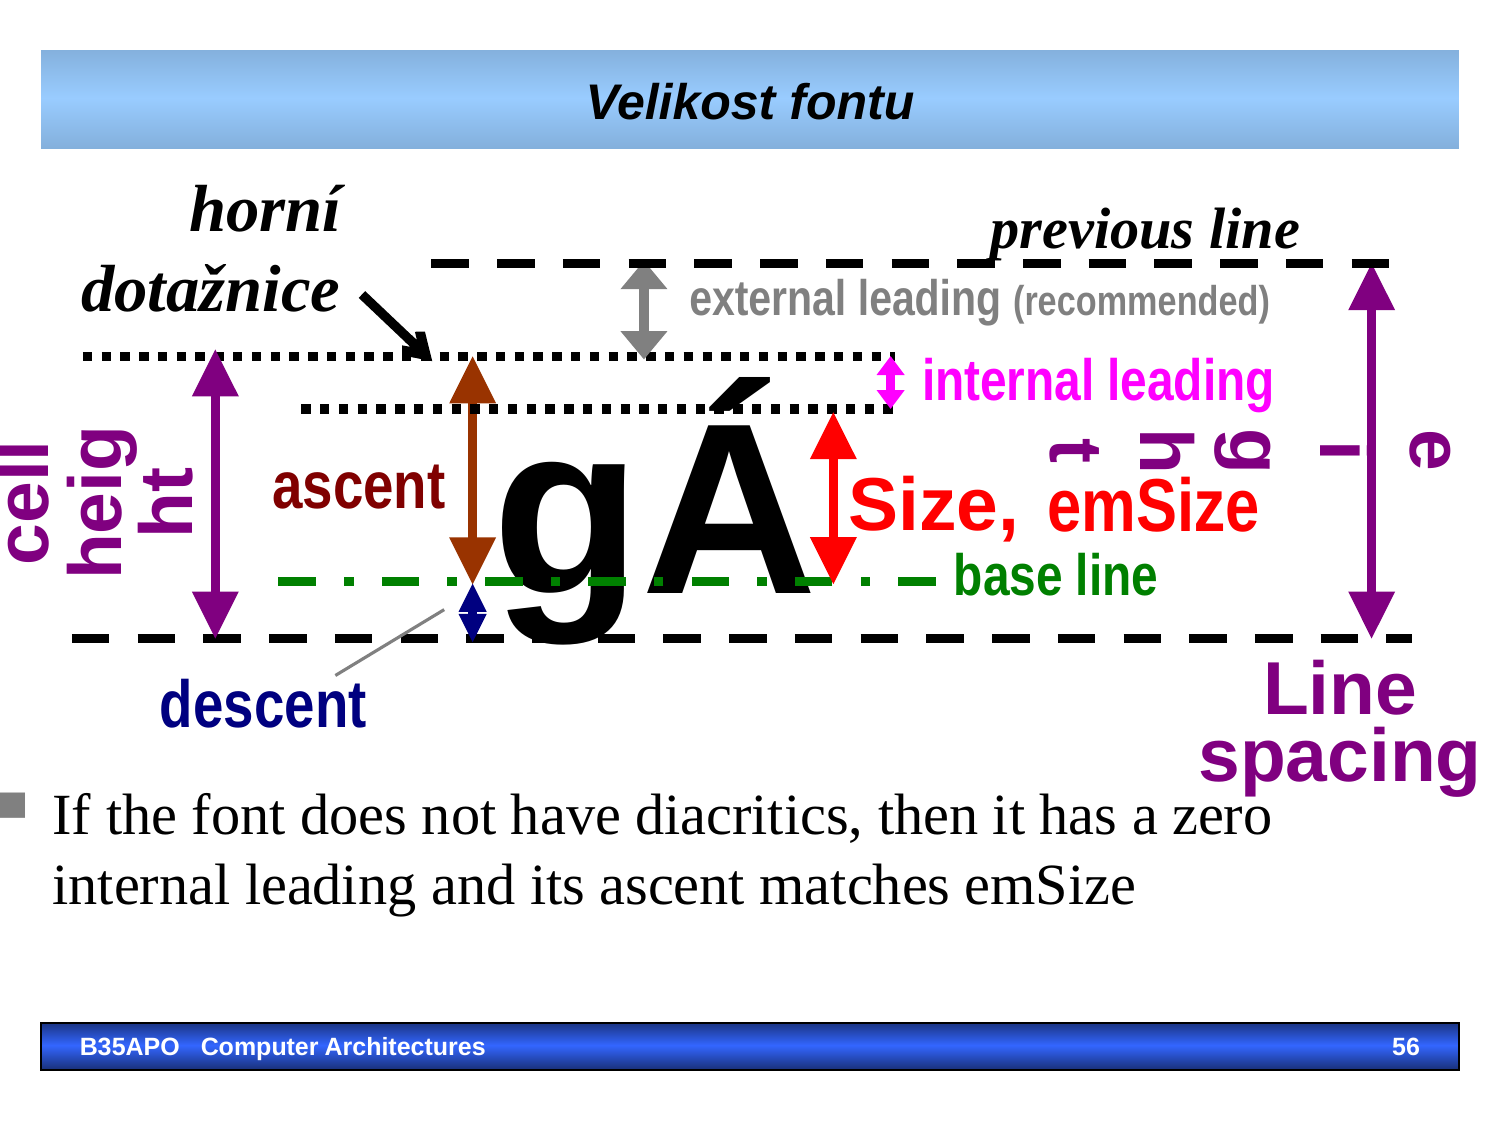

# Velikost fontu
horní dotažnice
previous line
external leading (recommended)
Height
internal leading
gÁ
cell height
ascent
Size,
emSize
base line
Line spacing
descent
If the font does not have diacritics, then it has a zero internal leading and its ascent matches emSize
B35APO Computer Architectures